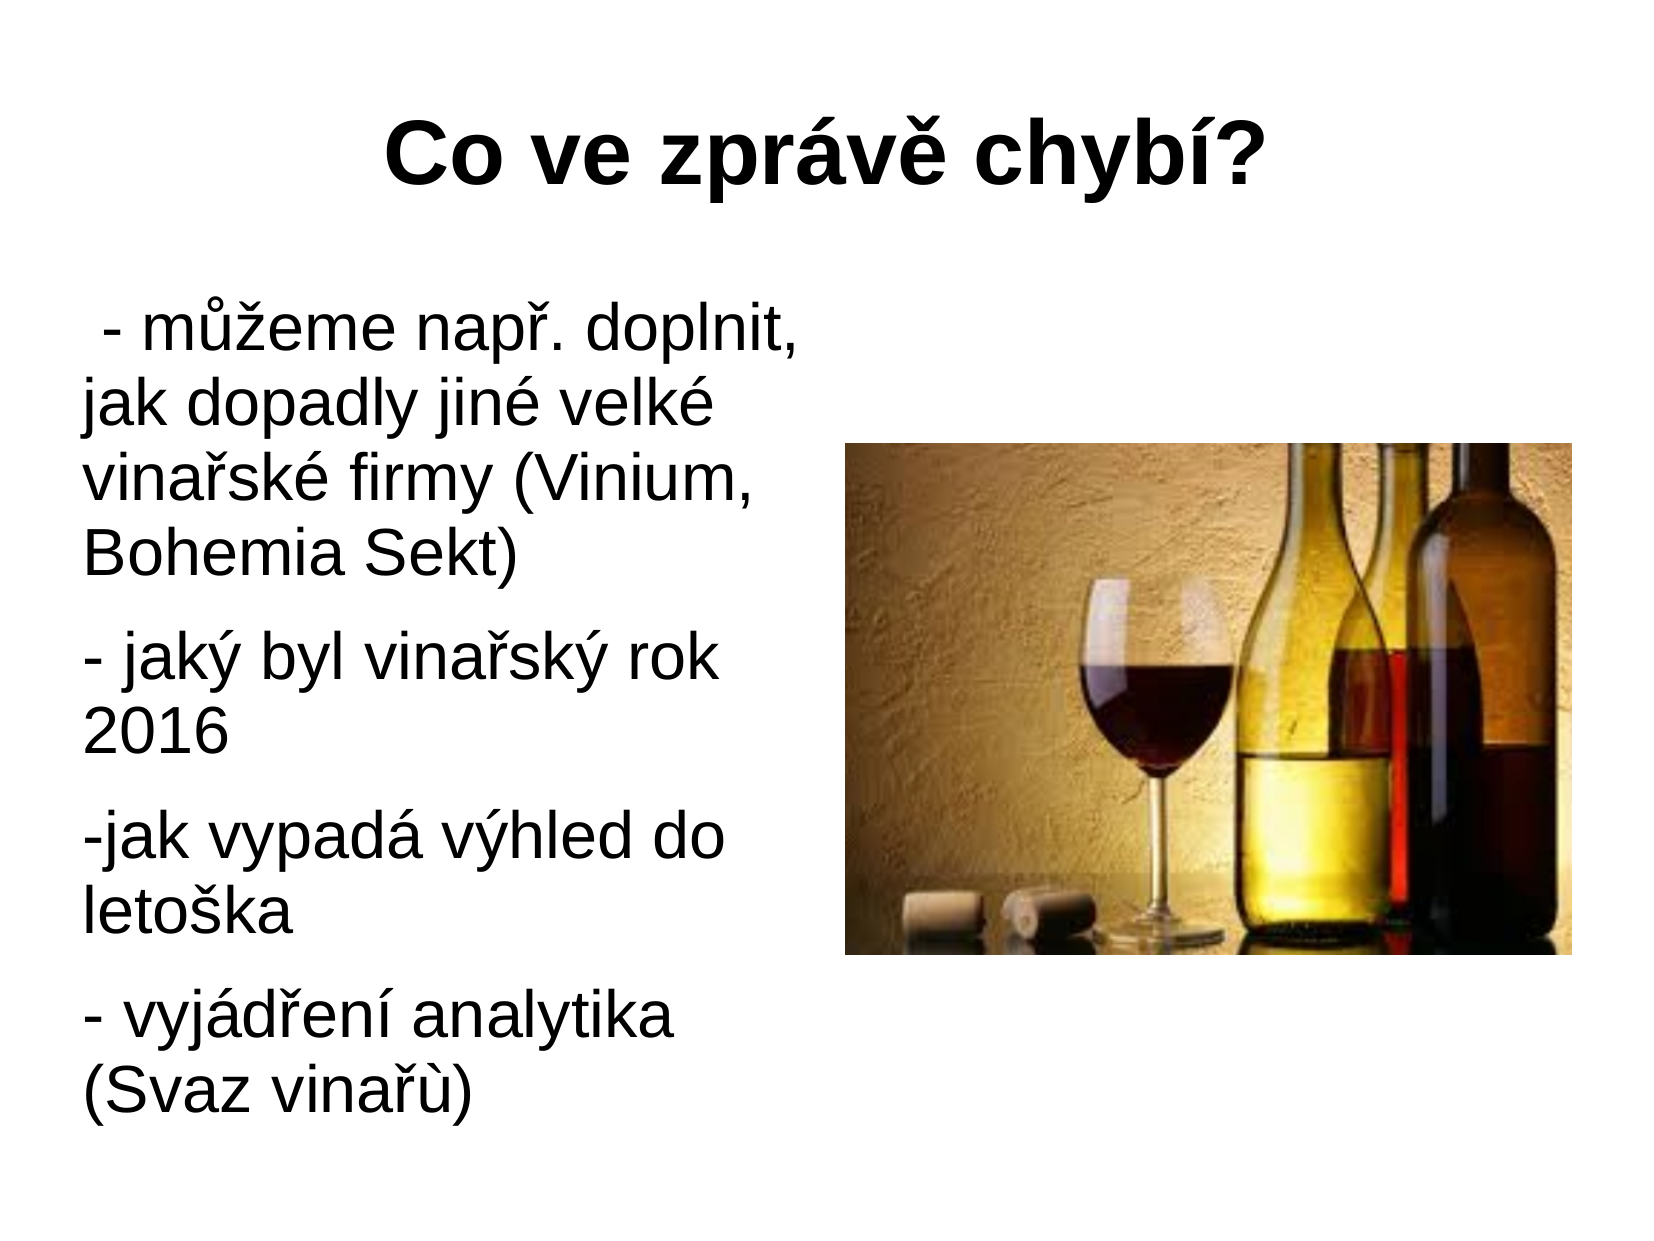

# Co ve zprávě chybí?
 - můžeme např. doplnit, jak dopadly jiné velké vinařské firmy (Vinium, Bohemia Sekt)
- jaký byl vinařský rok 2016
-jak vypadá výhled do letoška
- vyjádření analytika (Svaz vinařù)